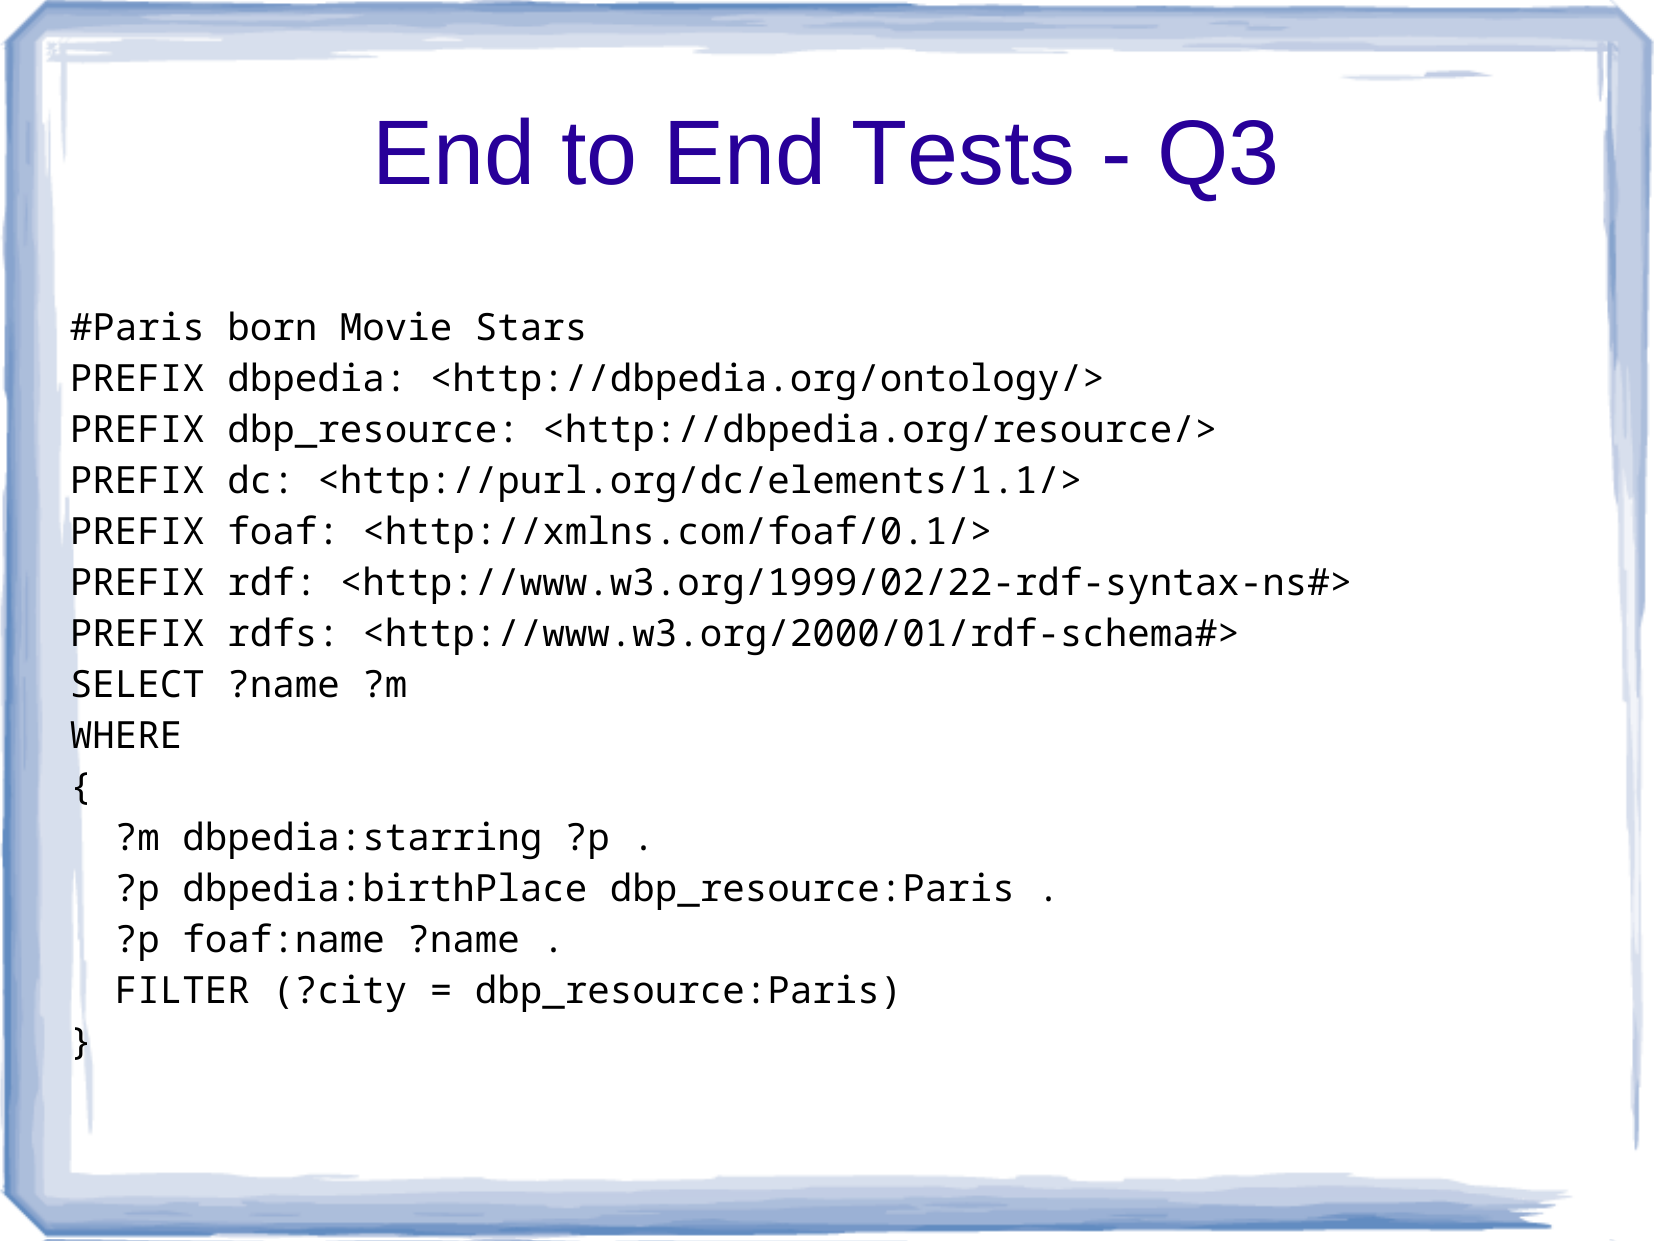

# End to End Tests - Q3
#Paris born Movie Stars
PREFIX dbpedia: <http://dbpedia.org/ontology/>
PREFIX dbp_resource: <http://dbpedia.org/resource/>
PREFIX dc: <http://purl.org/dc/elements/1.1/>
PREFIX foaf: <http://xmlns.com/foaf/0.1/>
PREFIX rdf: <http://www.w3.org/1999/02/22-rdf-syntax-ns#>
PREFIX rdfs: <http://www.w3.org/2000/01/rdf-schema#>
SELECT ?name ?m
WHERE
{
 ?m dbpedia:starring ?p .
 ?p dbpedia:birthPlace dbp_resource:Paris .
 ?p foaf:name ?name .
 FILTER (?city = dbp_resource:Paris)
}